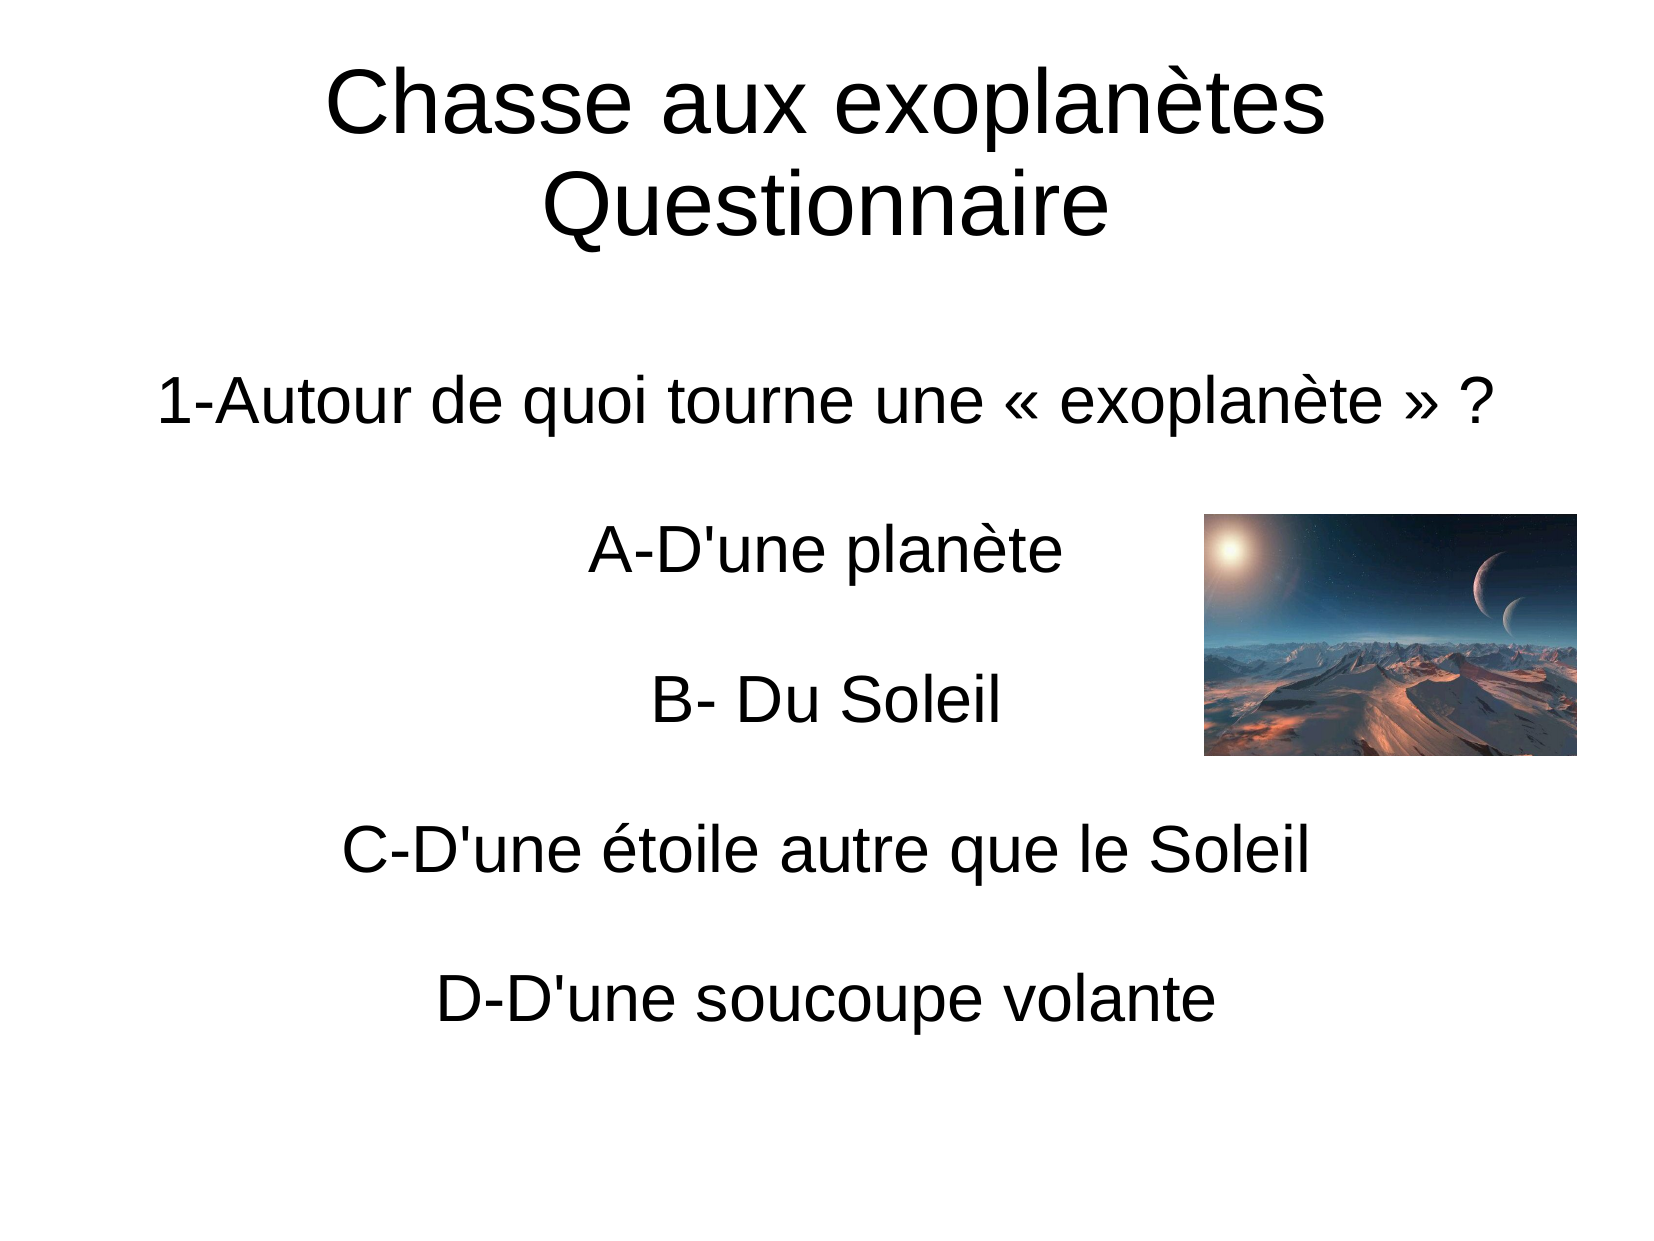

# Chasse aux exoplanètes Questionnaire
1-Autour de quoi tourne une « exoplanète » ?
A-D'une planète
B- Du Soleil
C-D'une étoile autre que le Soleil
D-D'une soucoupe volante